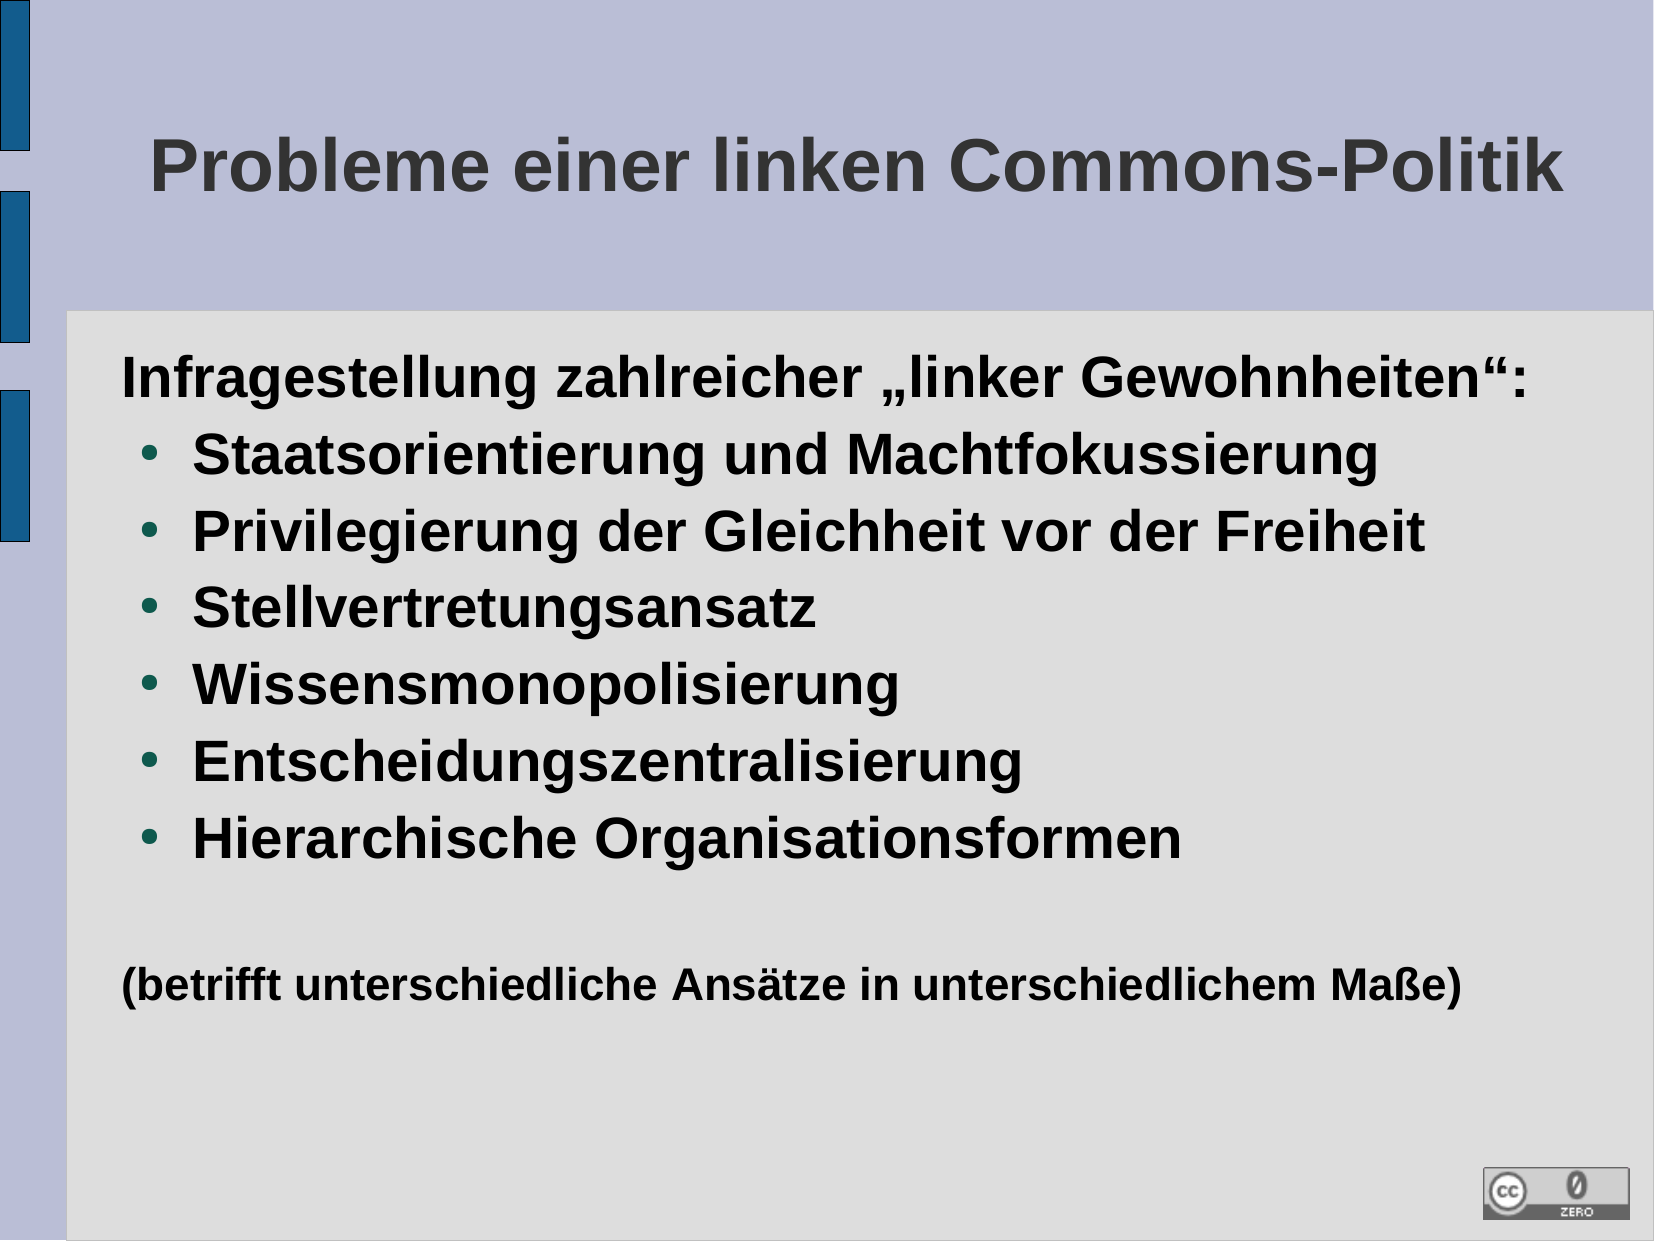

# Probleme einer linken Commons-Politik
Infragestellung zahlreicher „linker Gewohnheiten“:
Staatsorientierung und Machtfokussierung
Privilegierung der Gleichheit vor der Freiheit
Stellvertretungsansatz
Wissensmonopolisierung
Entscheidungszentralisierung
Hierarchische Organisationsformen
(betrifft unterschiedliche Ansätze in unterschiedlichem Maße)